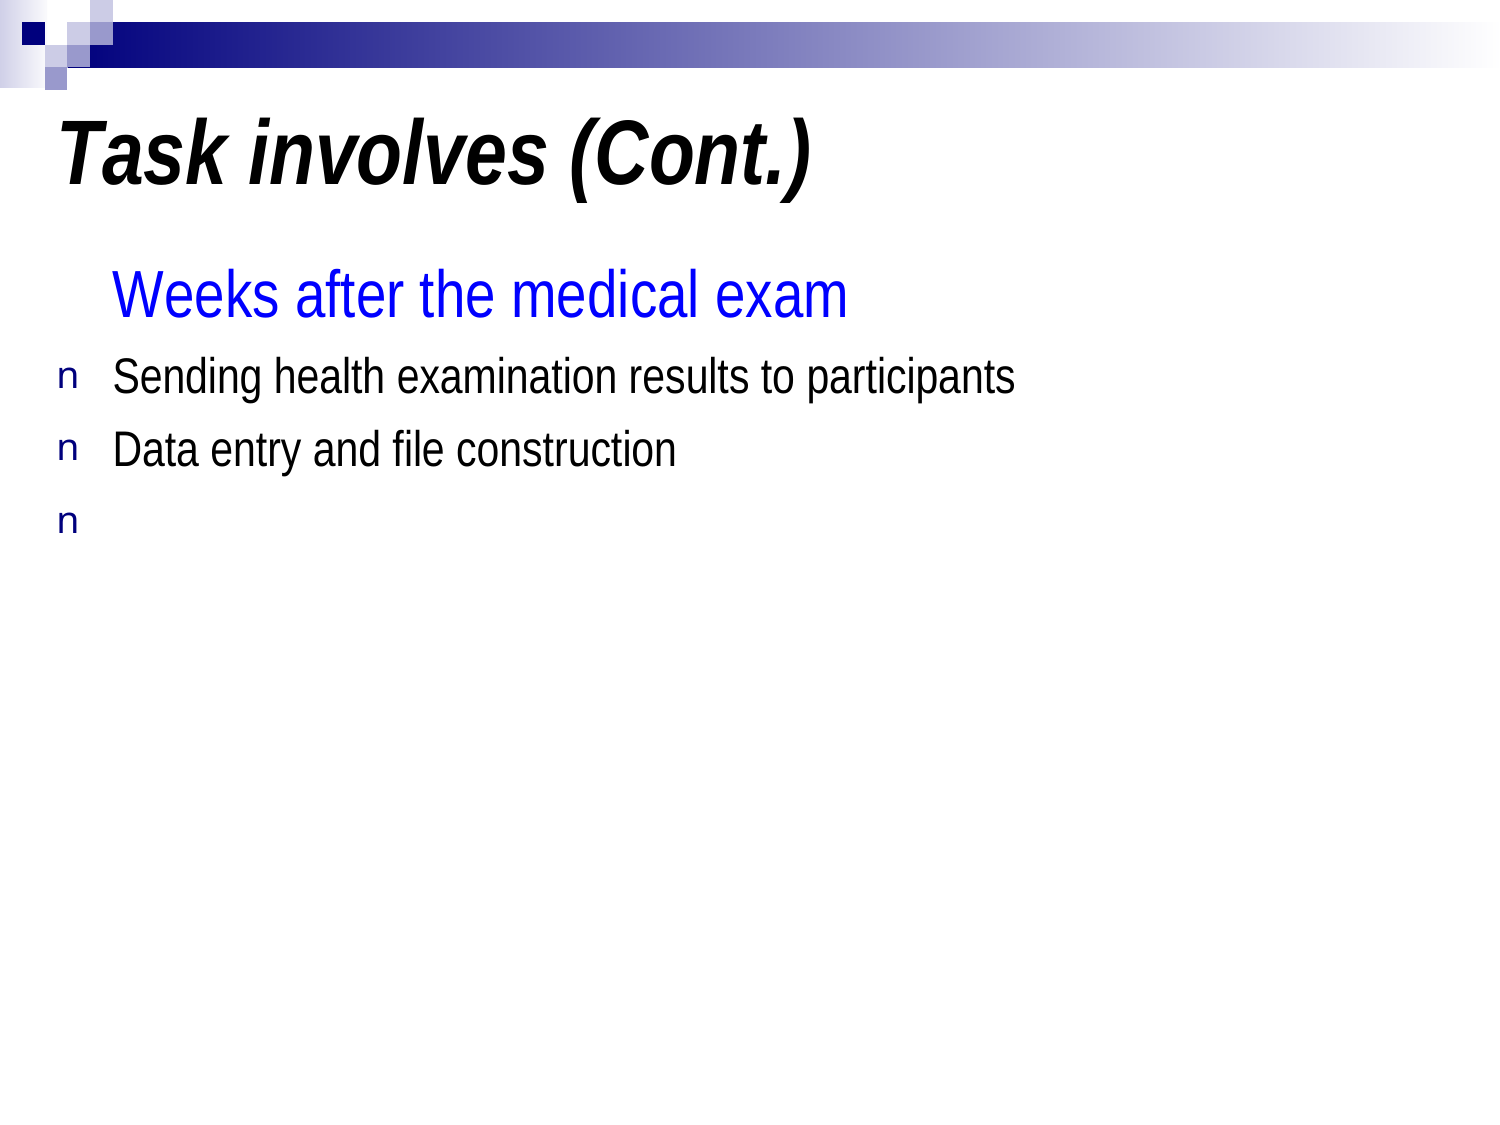

# Task involves (Cont.)
Weeks after the medical exam
Sending health examination results to participants
Data entry and file construction